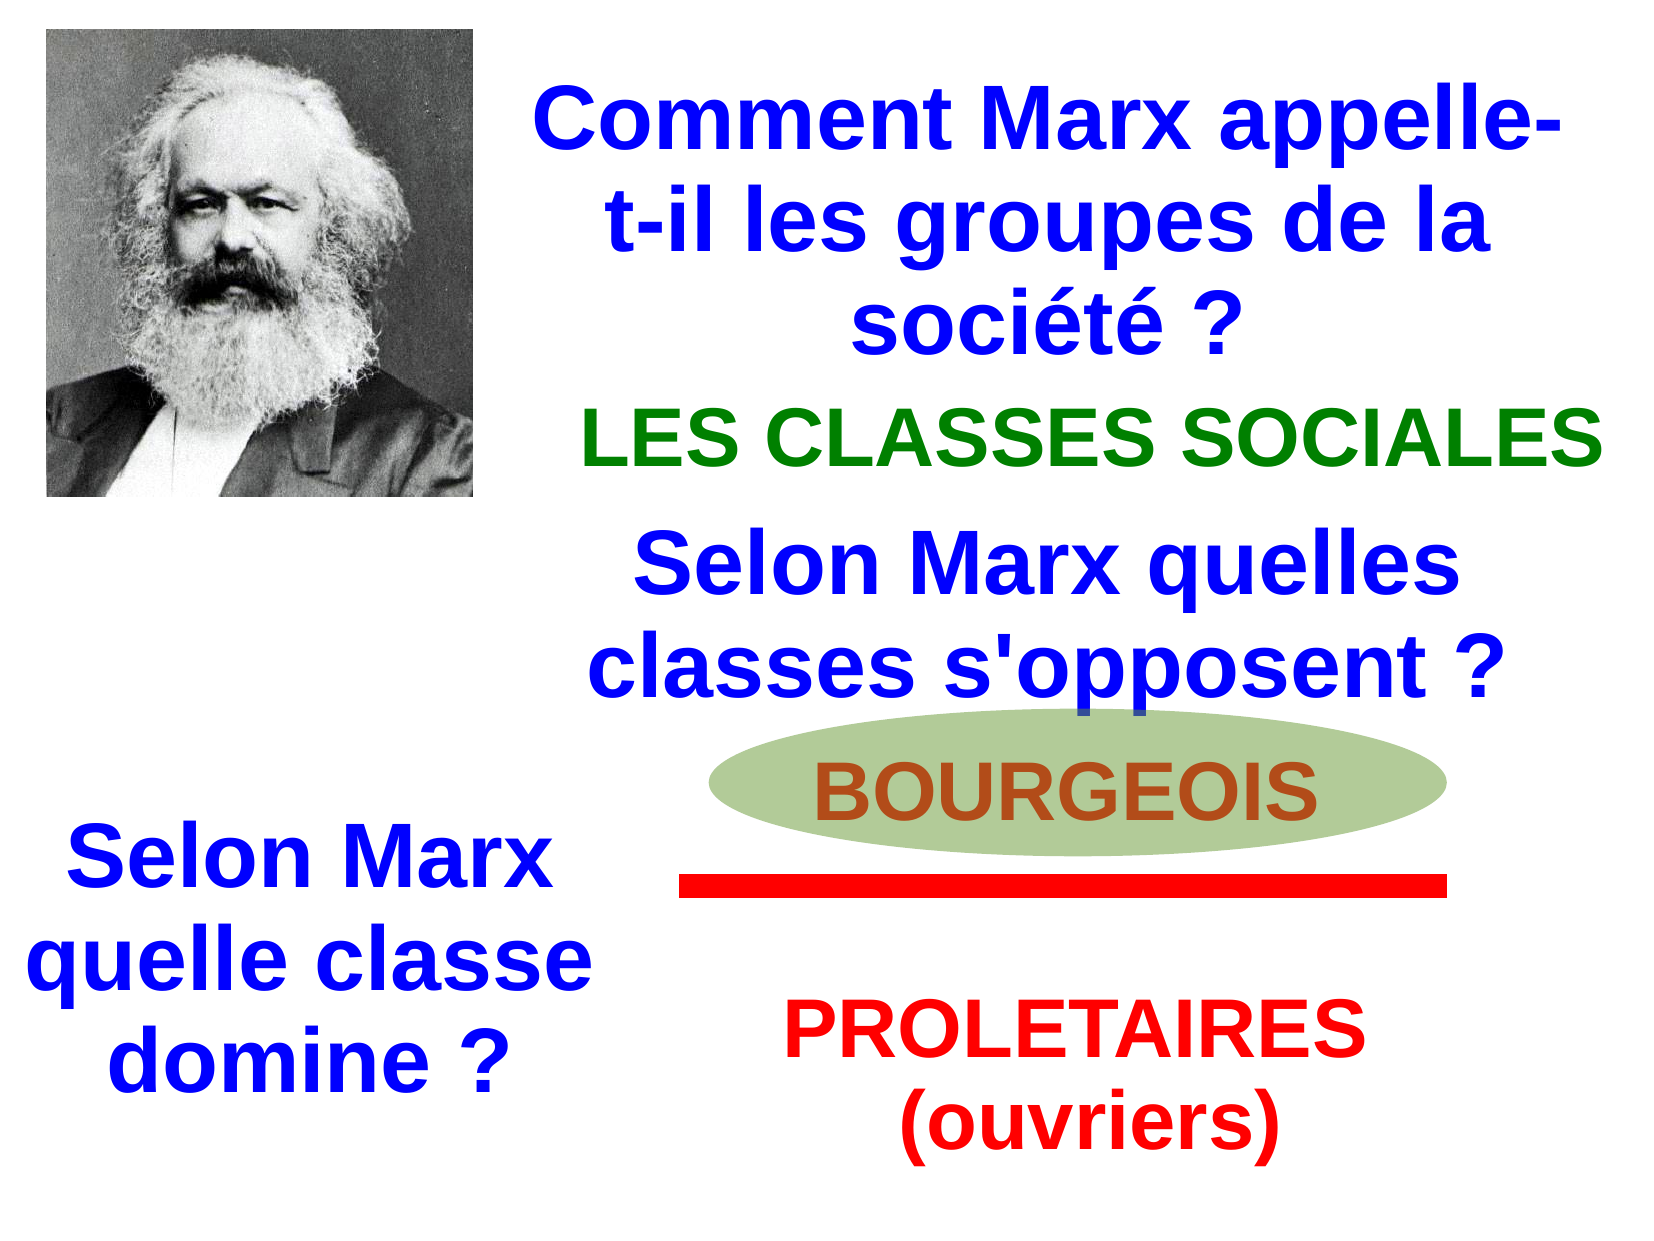

Comment Marx appelle-t-il les groupes de la société ?
LES CLASSES SOCIALES
Selon Marx quelles classes s'opposent ?
BOURGEOIS
Selon Marx quelle classe domine ?
PROLETAIRES
 (ouvriers)